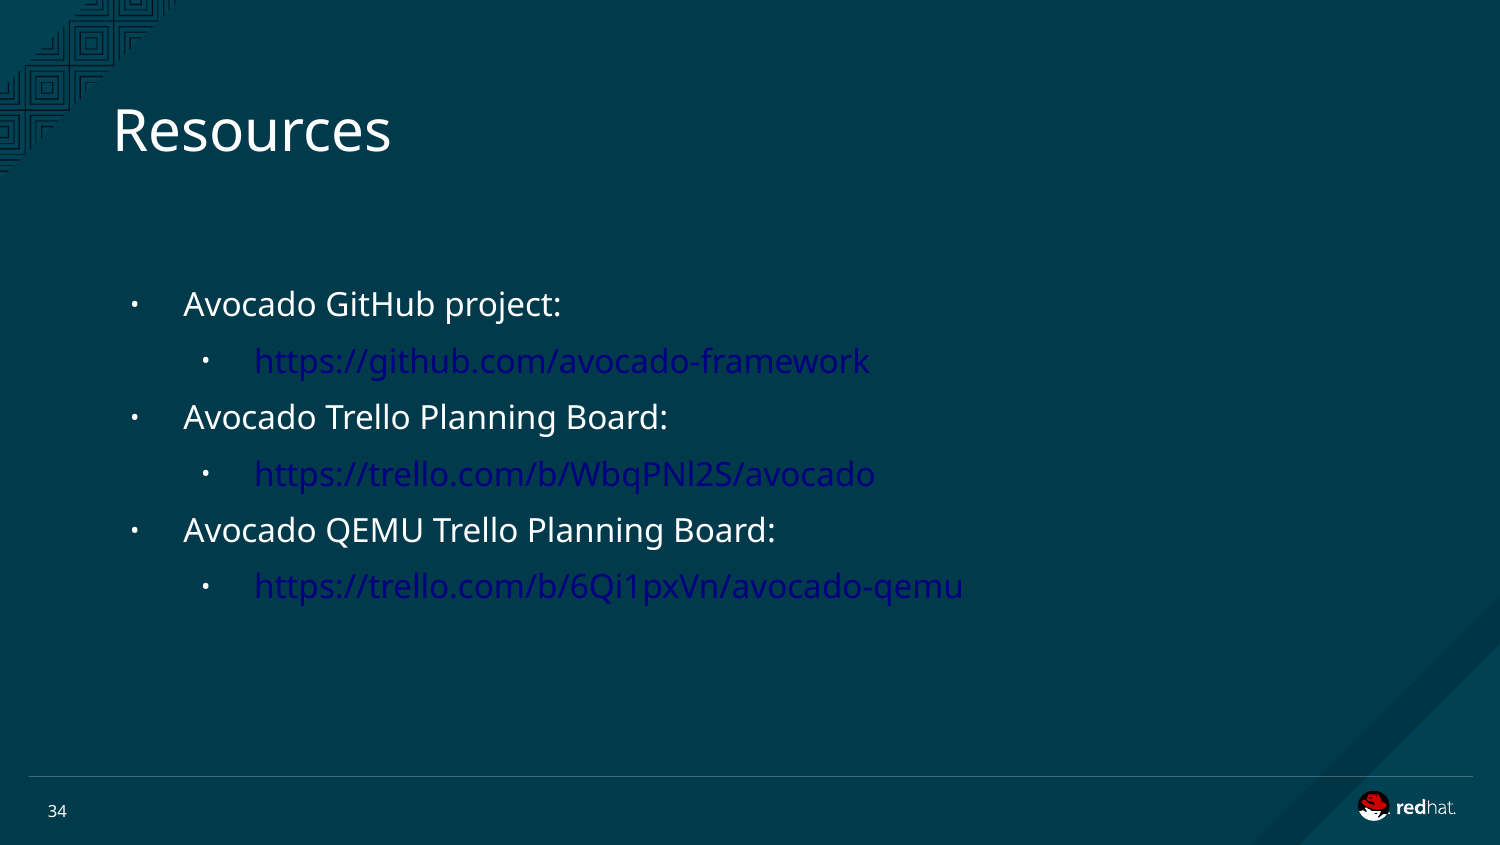

# Resources
Avocado GitHub project:
https://github.com/avocado-framework
Avocado Trello Planning Board:
https://trello.com/b/WbqPNl2S/avocado
Avocado QEMU Trello Planning Board:
https://trello.com/b/6Qi1pxVn/avocado-qemu
34